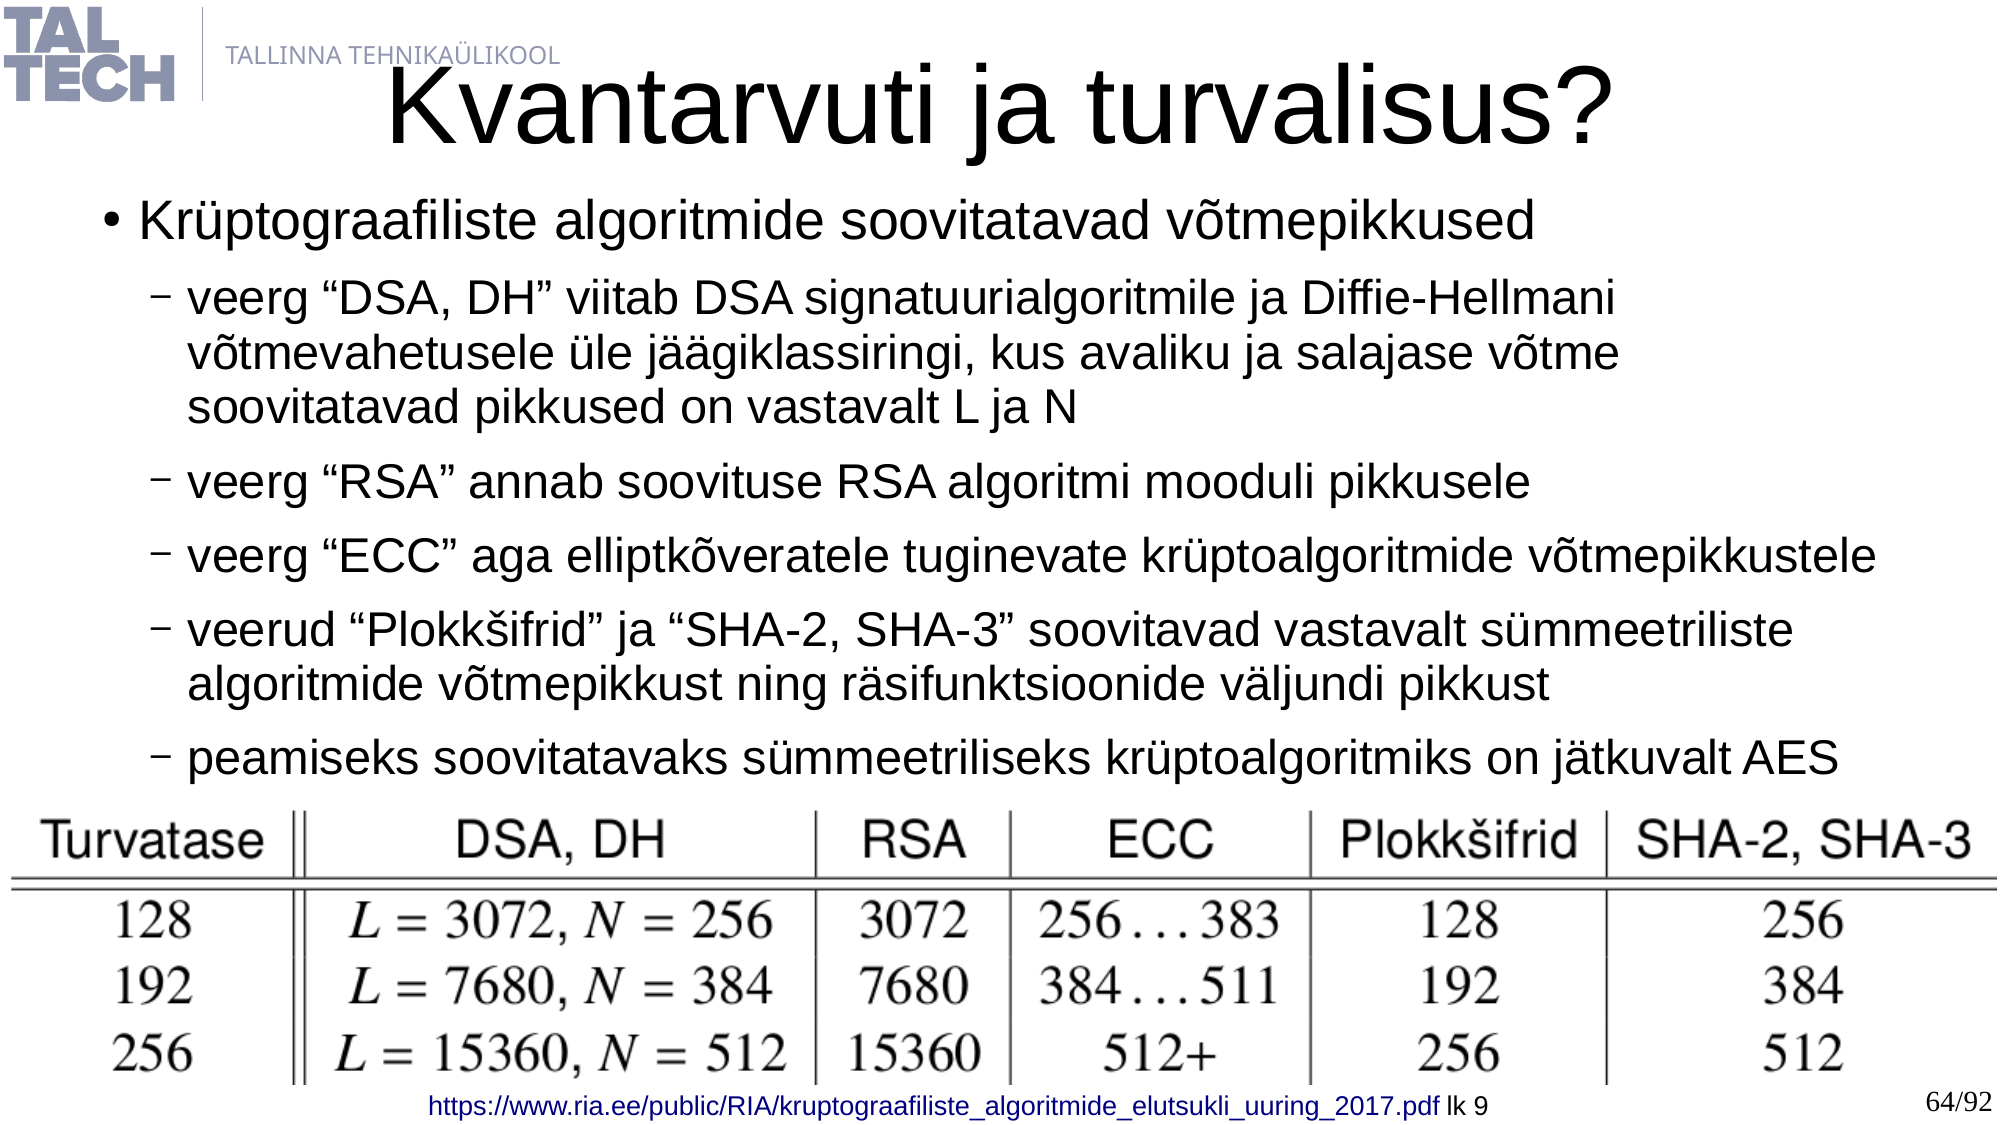

# Kvantarvuti ja turvalisus?
Krüptograafiliste algoritmide soovitatavad võtmepikkused
veerg “DSA, DH” viitab DSA signatuurialgoritmile ja Diffie-Hellmani võtmevahetusele üle jäägiklassiringi, kus avaliku ja salajase võtme soovitatavad pikkused on vastavalt L ja N
veerg “RSA” annab soovituse RSA algoritmi mooduli pikkusele
veerg “ECC” aga elliptkõveratele tuginevate krüptoalgoritmide võtmepikkustele
veerud “Plokkšifrid” ja “SHA-2, SHA-3” soovitavad vastavalt sümmeetriliste algoritmide võtmepikkust ning räsifunktsioonide väljundi pikkust
peamiseks soovitatavaks sümmeetriliseks krüptoalgoritmiks on jätkuvalt AES
https://www.ria.ee/public/RIA/kruptograafiliste_algoritmide_elutsukli_uuring_2017.pdf lk 9
64